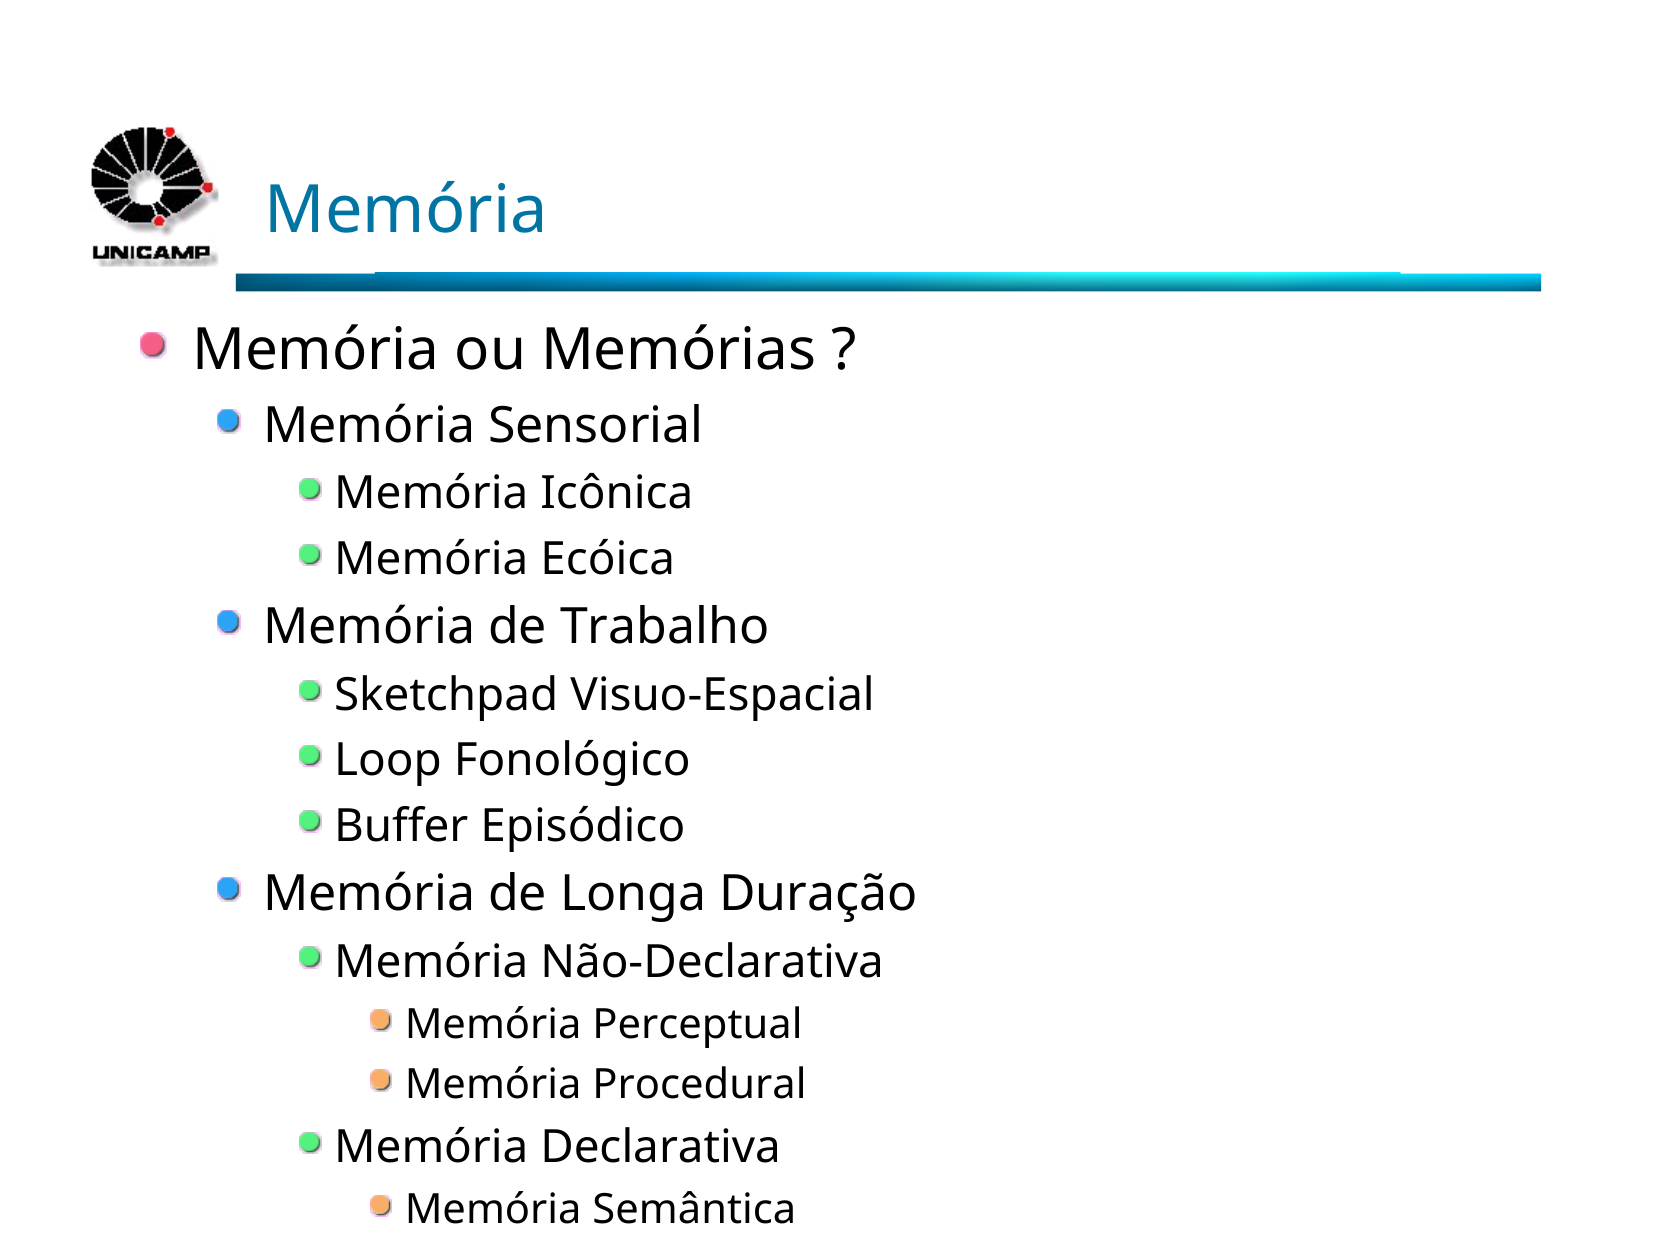

# Memória
Memória ou Memórias ?
Memória Sensorial
Memória Icônica
Memória Ecóica
Memória de Trabalho
Sketchpad Visuo-Espacial
Loop Fonológico
Buffer Episódico
Memória de Longa Duração
Memória Não-Declarativa
Memória Perceptual
Memória Procedural
Memória Declarativa
Memória Semântica
Memória Episódica